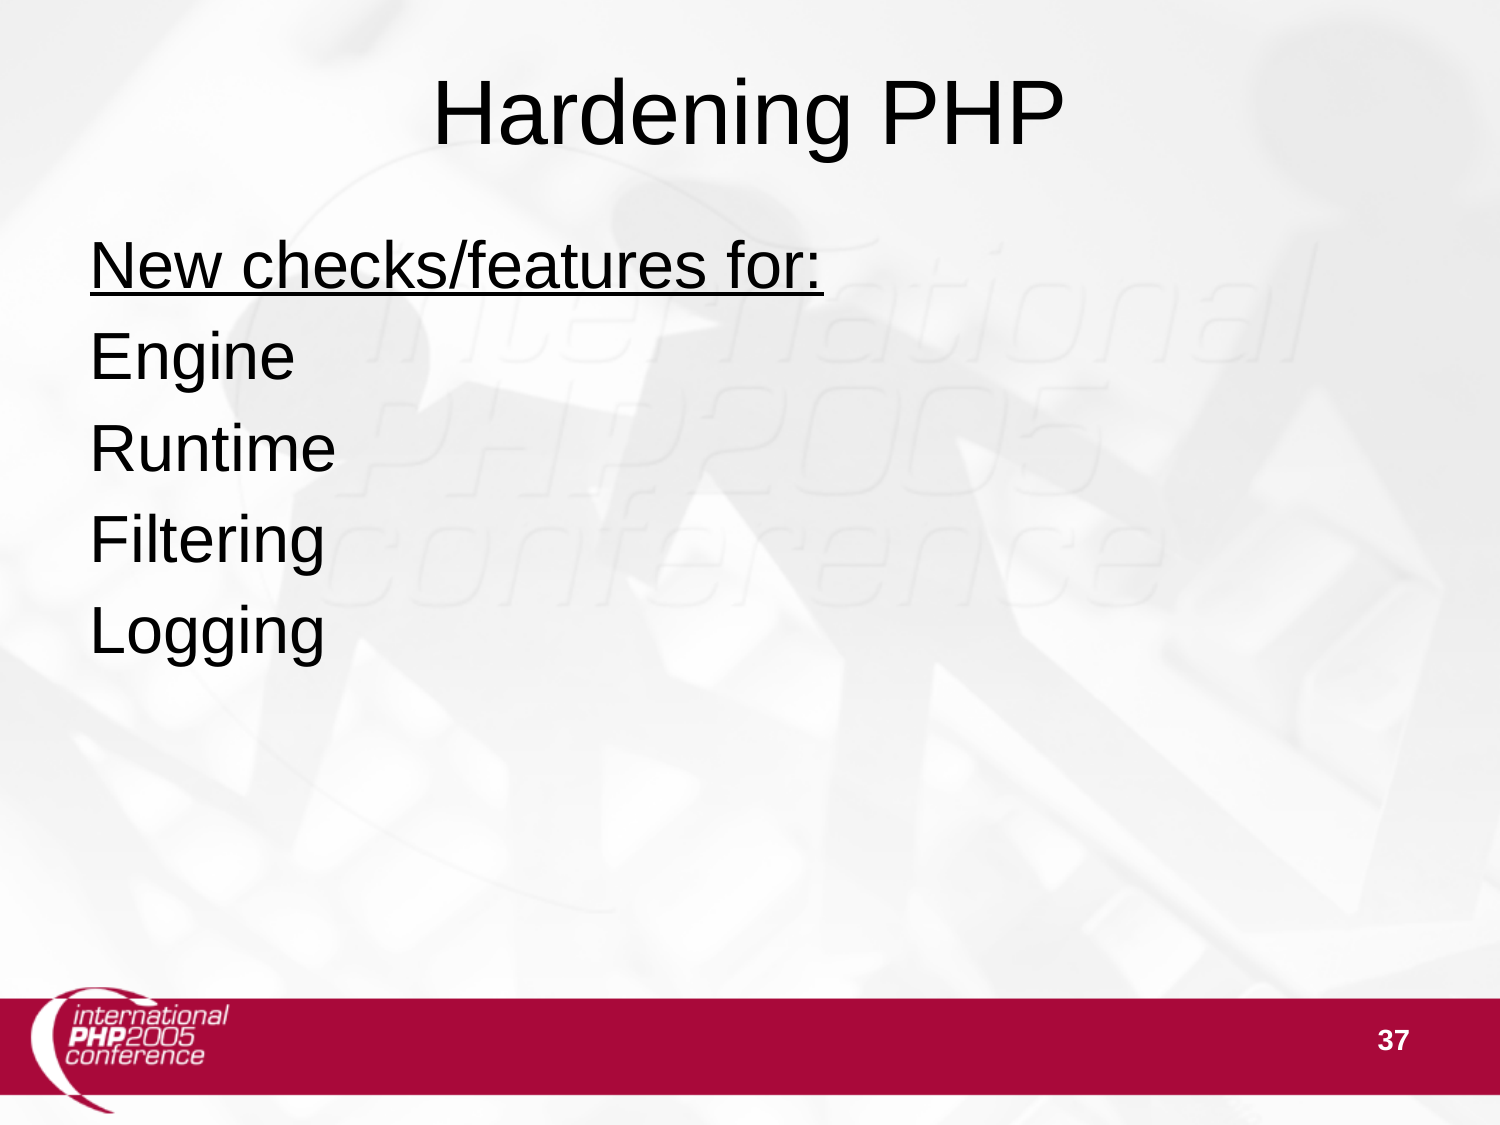

# Hardening PHP
New checks/features for:
Engine
Runtime
Filtering
Logging
37